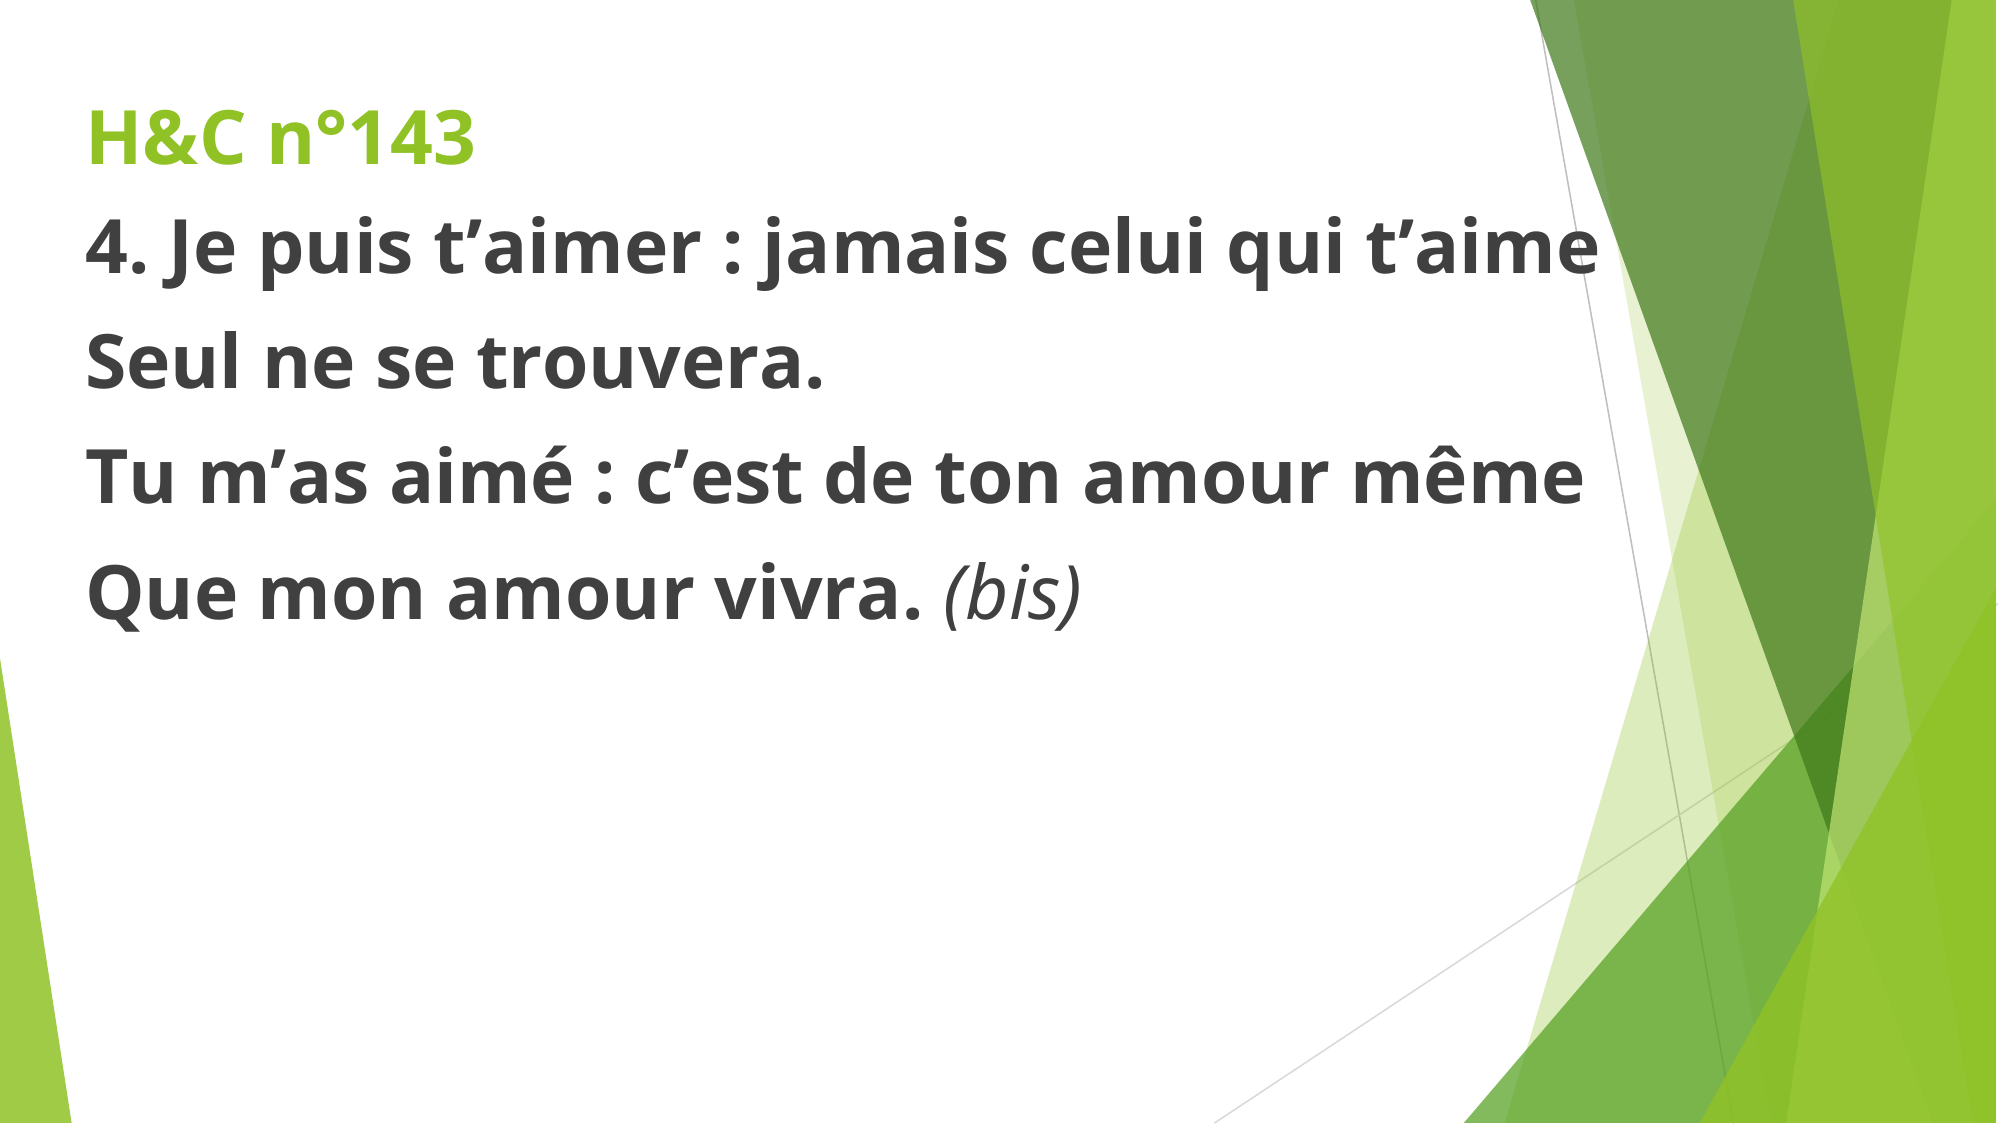

H&C n°143
4. Je puis t’aimer : jamais celui qui t’aime
Seul ne se trouvera.
Tu m’as aimé : c’est de ton amour même
Que mon amour vivra. (bis)